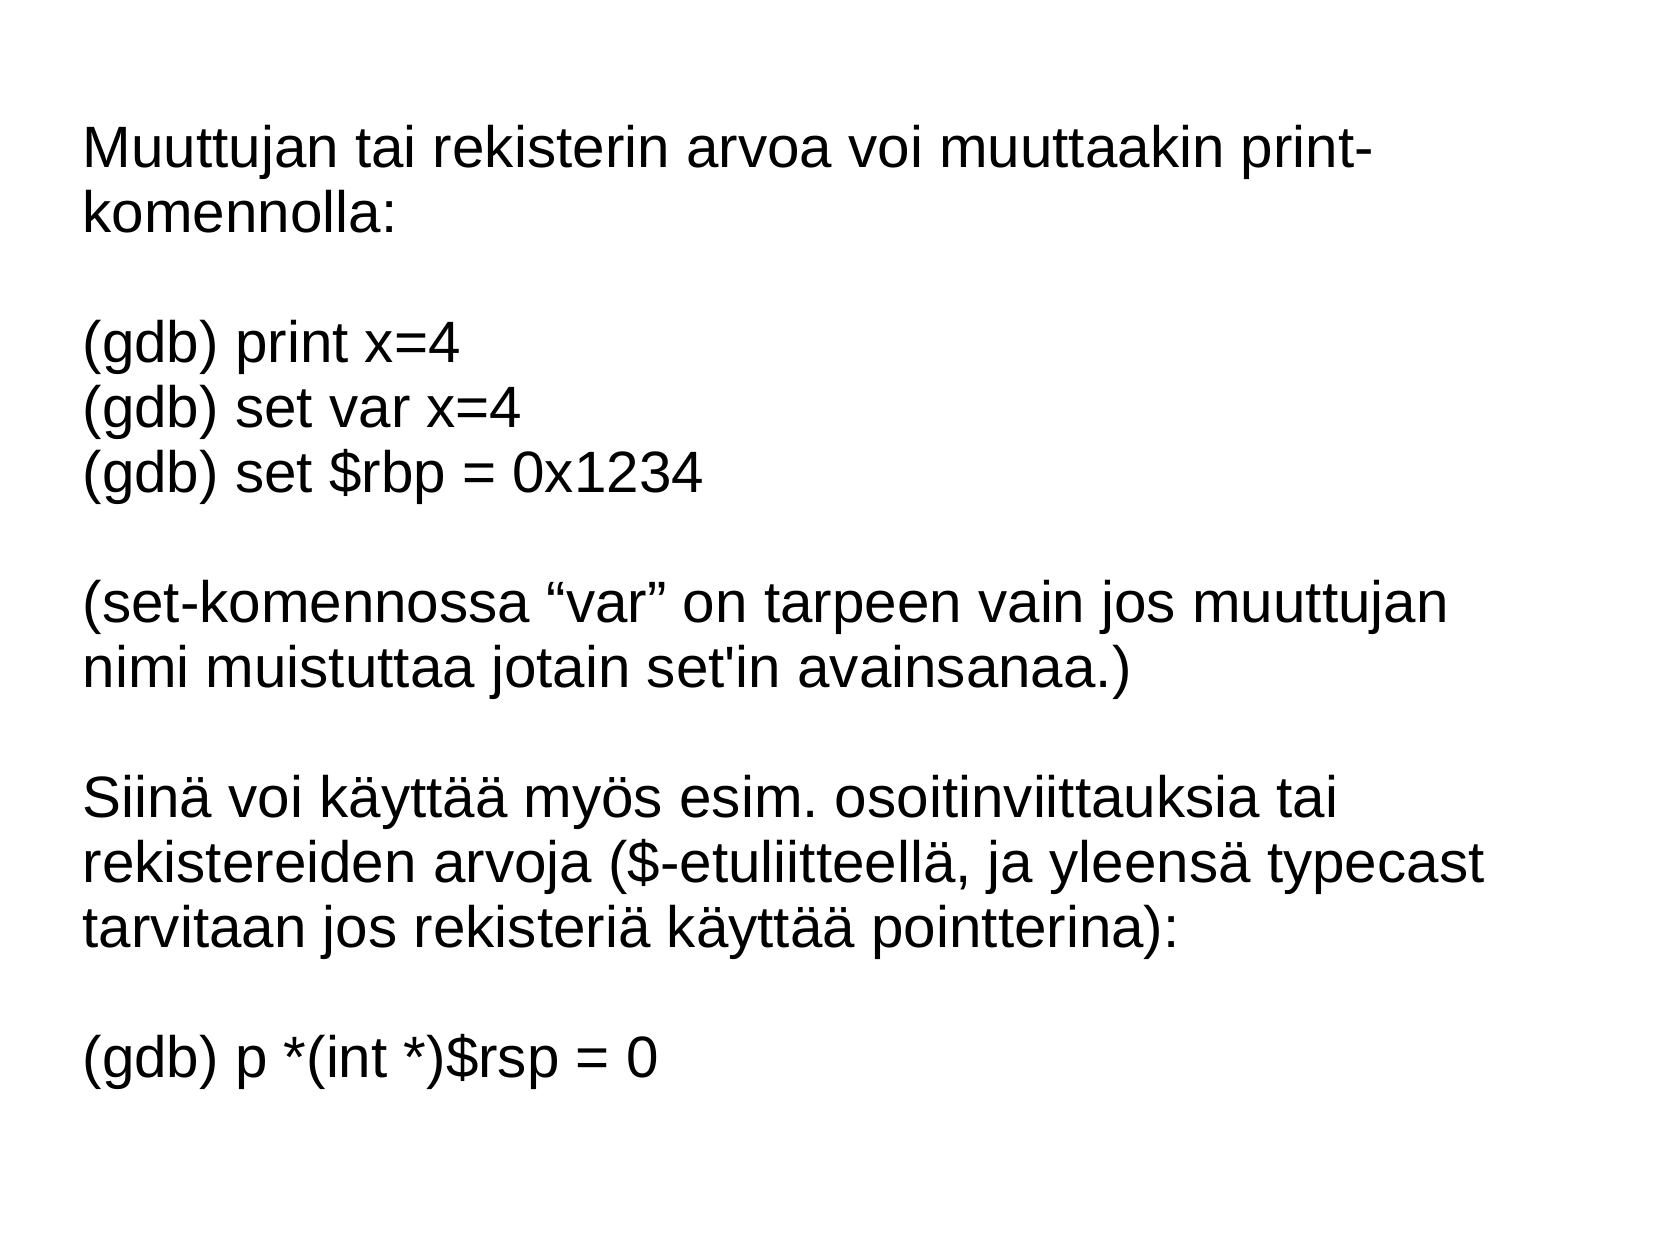

Muuttujan tai rekisterin arvoa voi muuttaakin print-komennolla:
(gdb) print x=4
(gdb) set var x=4
(gdb) set $rbp = 0x1234
(set-komennossa “var” on tarpeen vain jos muuttujan nimi muistuttaa jotain set'in avainsanaa.)
Siinä voi käyttää myös esim. osoitinviittauksia tai rekistereiden arvoja ($-etuliitteellä, ja yleensä typecast tarvitaan jos rekisteriä käyttää pointterina):
(gdb) p *(int *)$rsp = 0